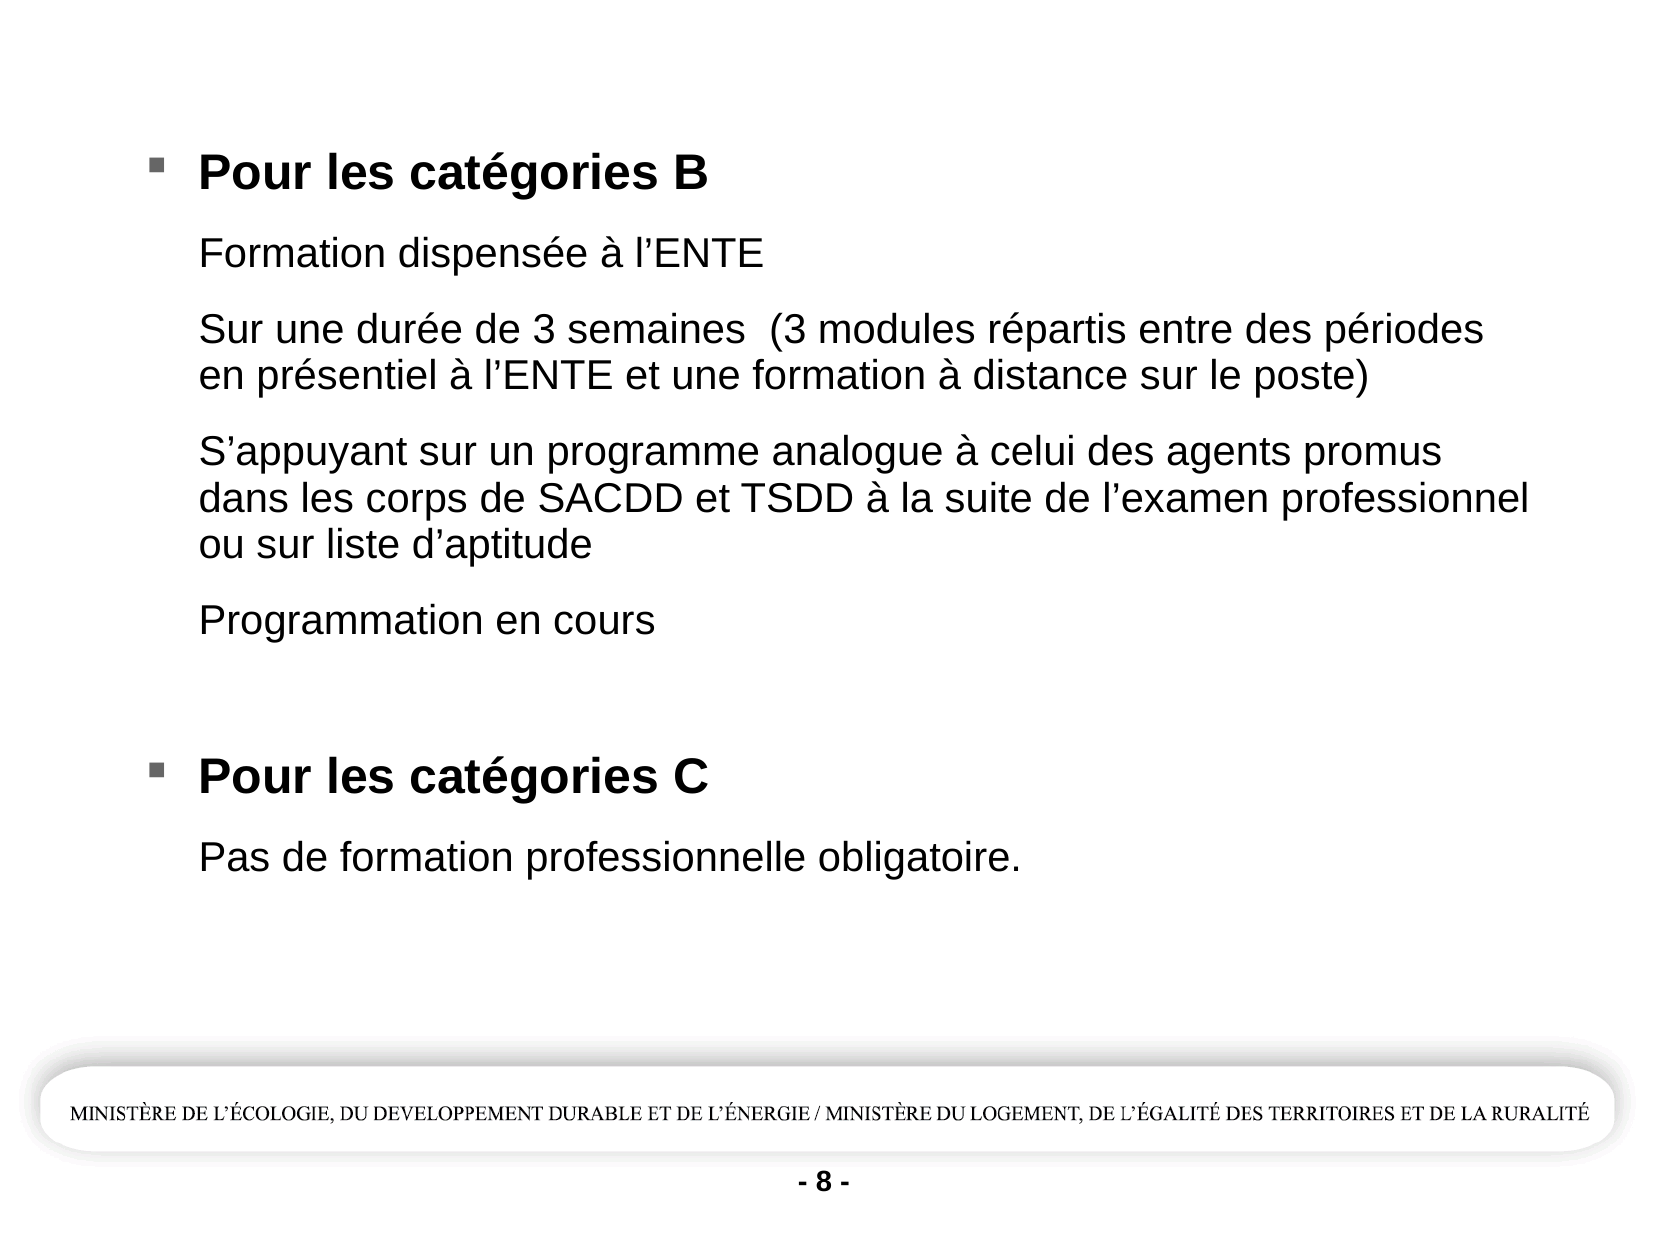

# Pour les catégories B
Formation dispensée à l’ENTE
Sur une durée de 3 semaines (3 modules répartis entre des périodes en présentiel à l’ENTE et une formation à distance sur le poste)
S’appuyant sur un programme analogue à celui des agents promus dans les corps de SACDD et TSDD à la suite de l’examen professionnel ou sur liste d’aptitude
Programmation en cours
Pour les catégories C
Pas de formation professionnelle obligatoire.